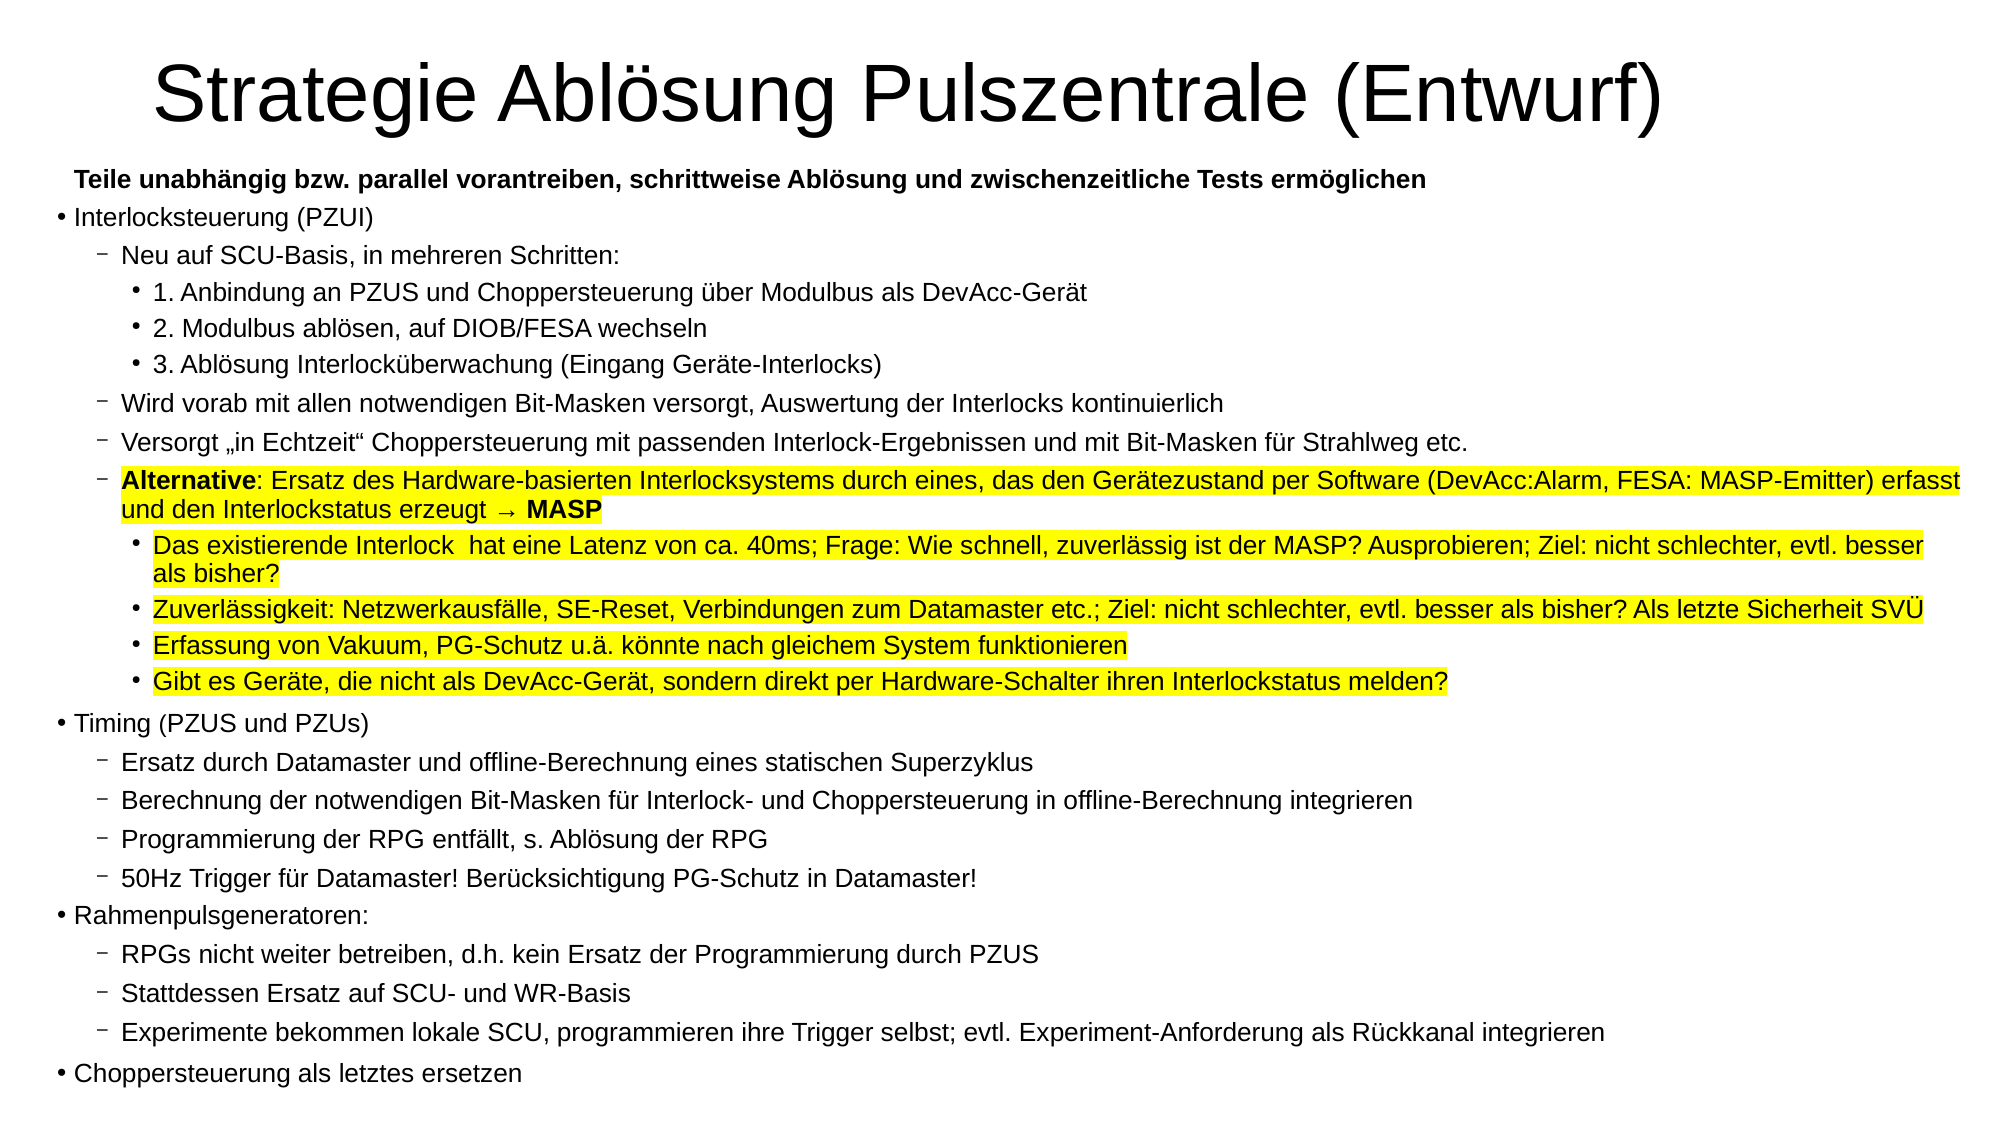

# Strategie Ablösung Pulszentrale (Entwurf)
Teile unabhängig bzw. parallel vorantreiben, schrittweise Ablösung und zwischenzeitliche Tests ermöglichen
Interlocksteuerung (PZUI)
Neu auf SCU-Basis, in mehreren Schritten:
1. Anbindung an PZUS und Choppersteuerung über Modulbus als DevAcc-Gerät
2. Modulbus ablösen, auf DIOB/FESA wechseln
3. Ablösung Interlocküberwachung (Eingang Geräte-Interlocks)
Wird vorab mit allen notwendigen Bit-Masken versorgt, Auswertung der Interlocks kontinuierlich
Versorgt „in Echtzeit“ Choppersteuerung mit passenden Interlock-Ergebnissen und mit Bit-Masken für Strahlweg etc.
Alternative: Ersatz des Hardware-basierten Interlocksystems durch eines, das den Gerätezustand per Software (DevAcc:Alarm, FESA: MASP-Emitter) erfasst und den Interlockstatus erzeugt → MASP
Das existierende Interlock hat eine Latenz von ca. 40ms; Frage: Wie schnell, zuverlässig ist der MASP? Ausprobieren; Ziel: nicht schlechter, evtl. besser als bisher?
Zuverlässigkeit: Netzwerkausfälle, SE-Reset, Verbindungen zum Datamaster etc.; Ziel: nicht schlechter, evtl. besser als bisher? Als letzte Sicherheit SVÜ
Erfassung von Vakuum, PG-Schutz u.ä. könnte nach gleichem System funktionieren
Gibt es Geräte, die nicht als DevAcc-Gerät, sondern direkt per Hardware-Schalter ihren Interlockstatus melden?
Timing (PZUS und PZUs)
Ersatz durch Datamaster und offline-Berechnung eines statischen Superzyklus
Berechnung der notwendigen Bit-Masken für Interlock- und Choppersteuerung in offline-Berechnung integrieren
Programmierung der RPG entfällt, s. Ablösung der RPG
50Hz Trigger für Datamaster! Berücksichtigung PG-Schutz in Datamaster!
Rahmenpulsgeneratoren:
RPGs nicht weiter betreiben, d.h. kein Ersatz der Programmierung durch PZUS
Stattdessen Ersatz auf SCU- und WR-Basis
Experimente bekommen lokale SCU, programmieren ihre Trigger selbst; evtl. Experiment-Anforderung als Rückkanal integrieren
Choppersteuerung als letztes ersetzen